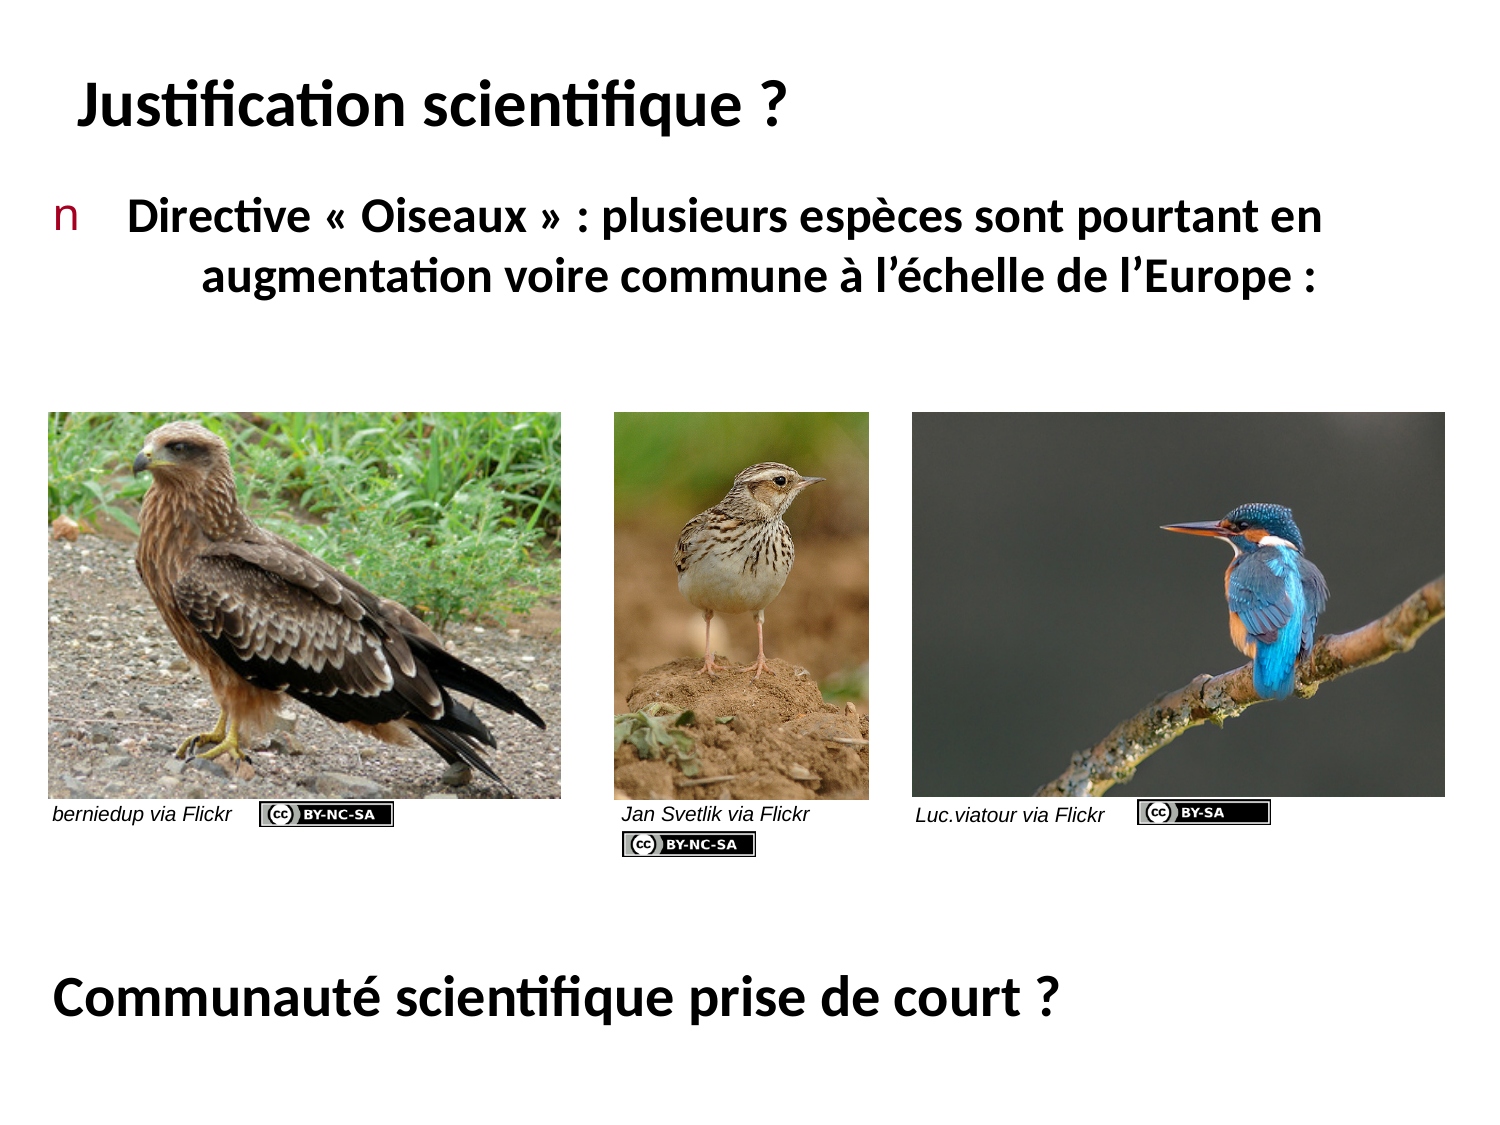

Justification scientifique ?
Directive « Oiseaux » : plusieurs espèces sont pourtant en augmentation voire commune à l’échelle de l’Europe :
berniedup via Flickr
Jan Svetlik via Flickr
Luc.viatour via Flickr
Communauté scientifique prise de court ?